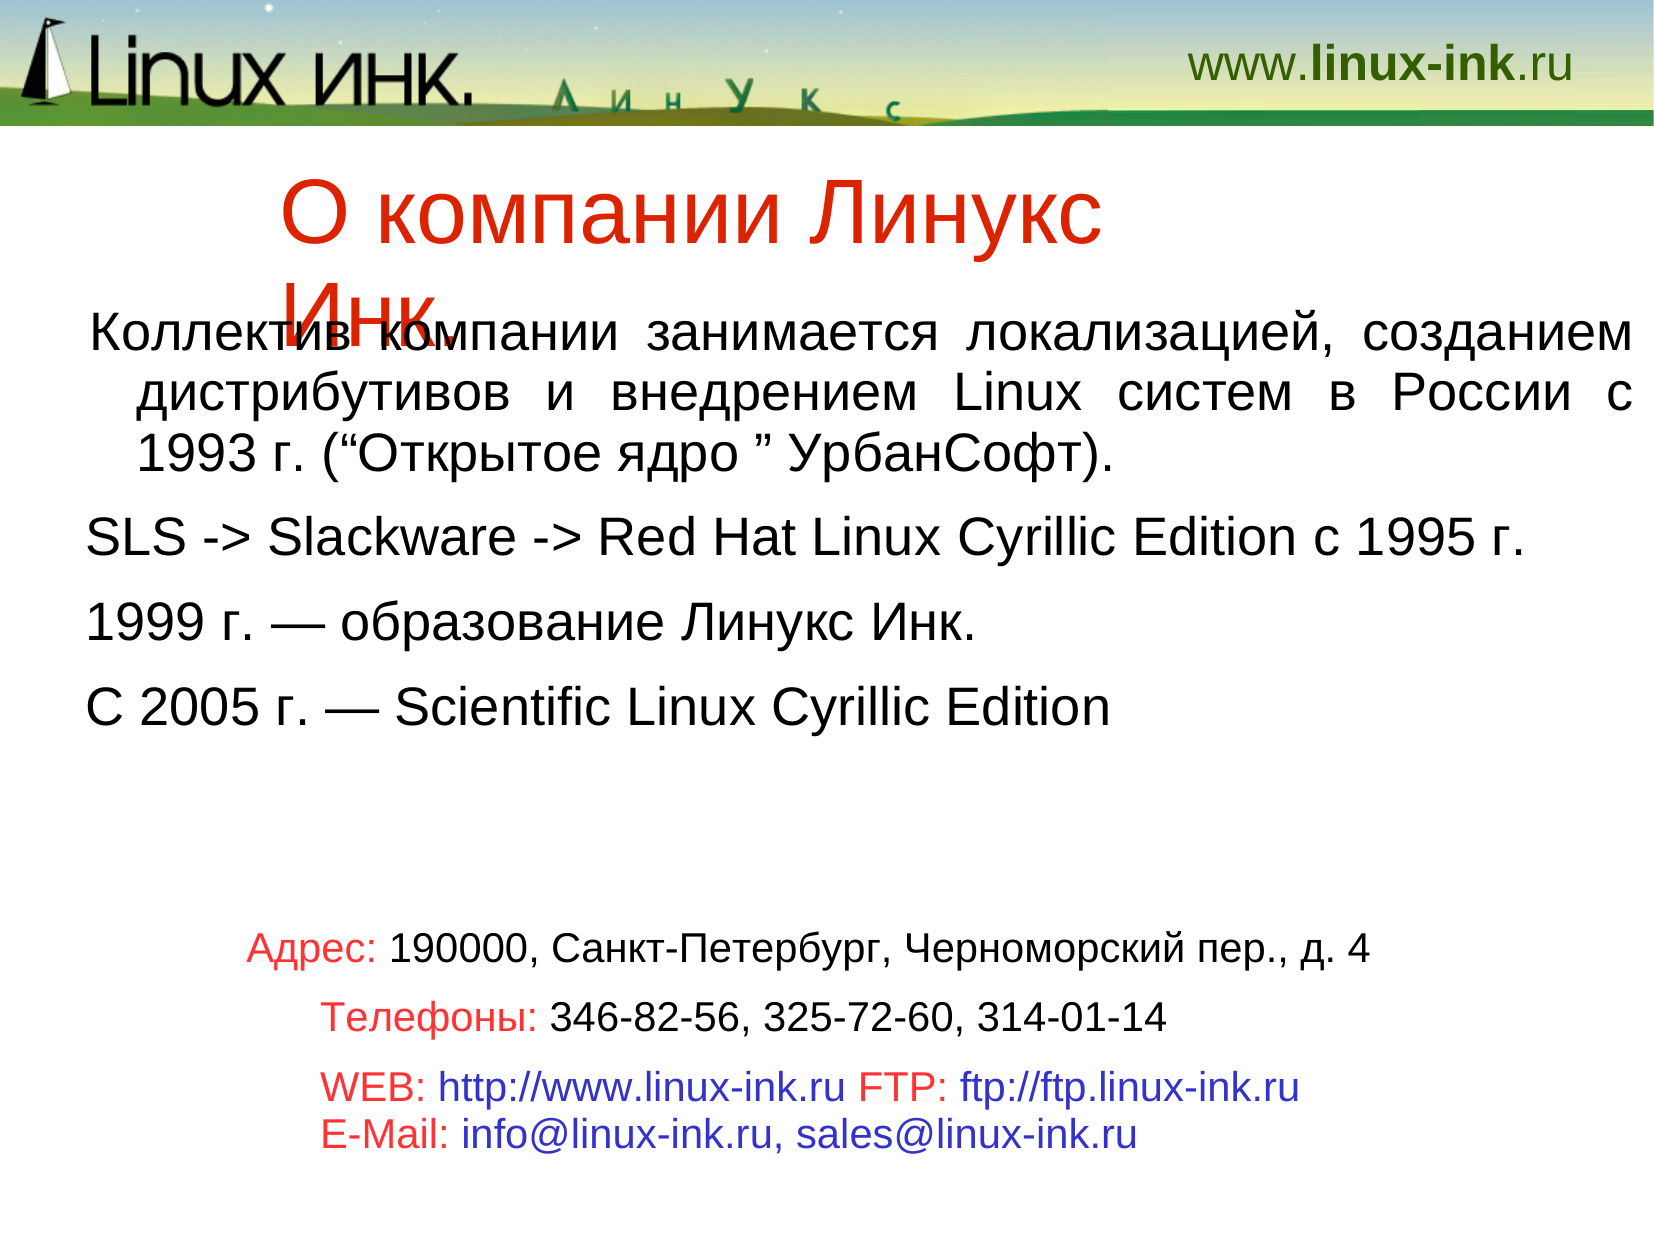

О компании Линукс Инк.
Коллектив компании занимается локализацией, созданием дистрибутивов и внедрением Linux систем в России с 1993 г. (“Открытое ядро ” УрбанСофт).
SLS -> Slackware -> Red Hat Linux Cyrillic Edition с 1995 г.
1999 г. ― образование Линукс Инк.
С 2005 г. ― Scientific Linux Cyrillic Edition
Адрес: 190000, Санкт-Петербург, Черноморский пер., д. 4
	Телефоны: 346-82-56, 325-72-60, 314-01-14
	WEB: http://www.linux-ink.ru FTP: ftp://ftp.linux-ink.ru
	E-Mail: info@linux-ink.ru, sales@linux-ink.ru